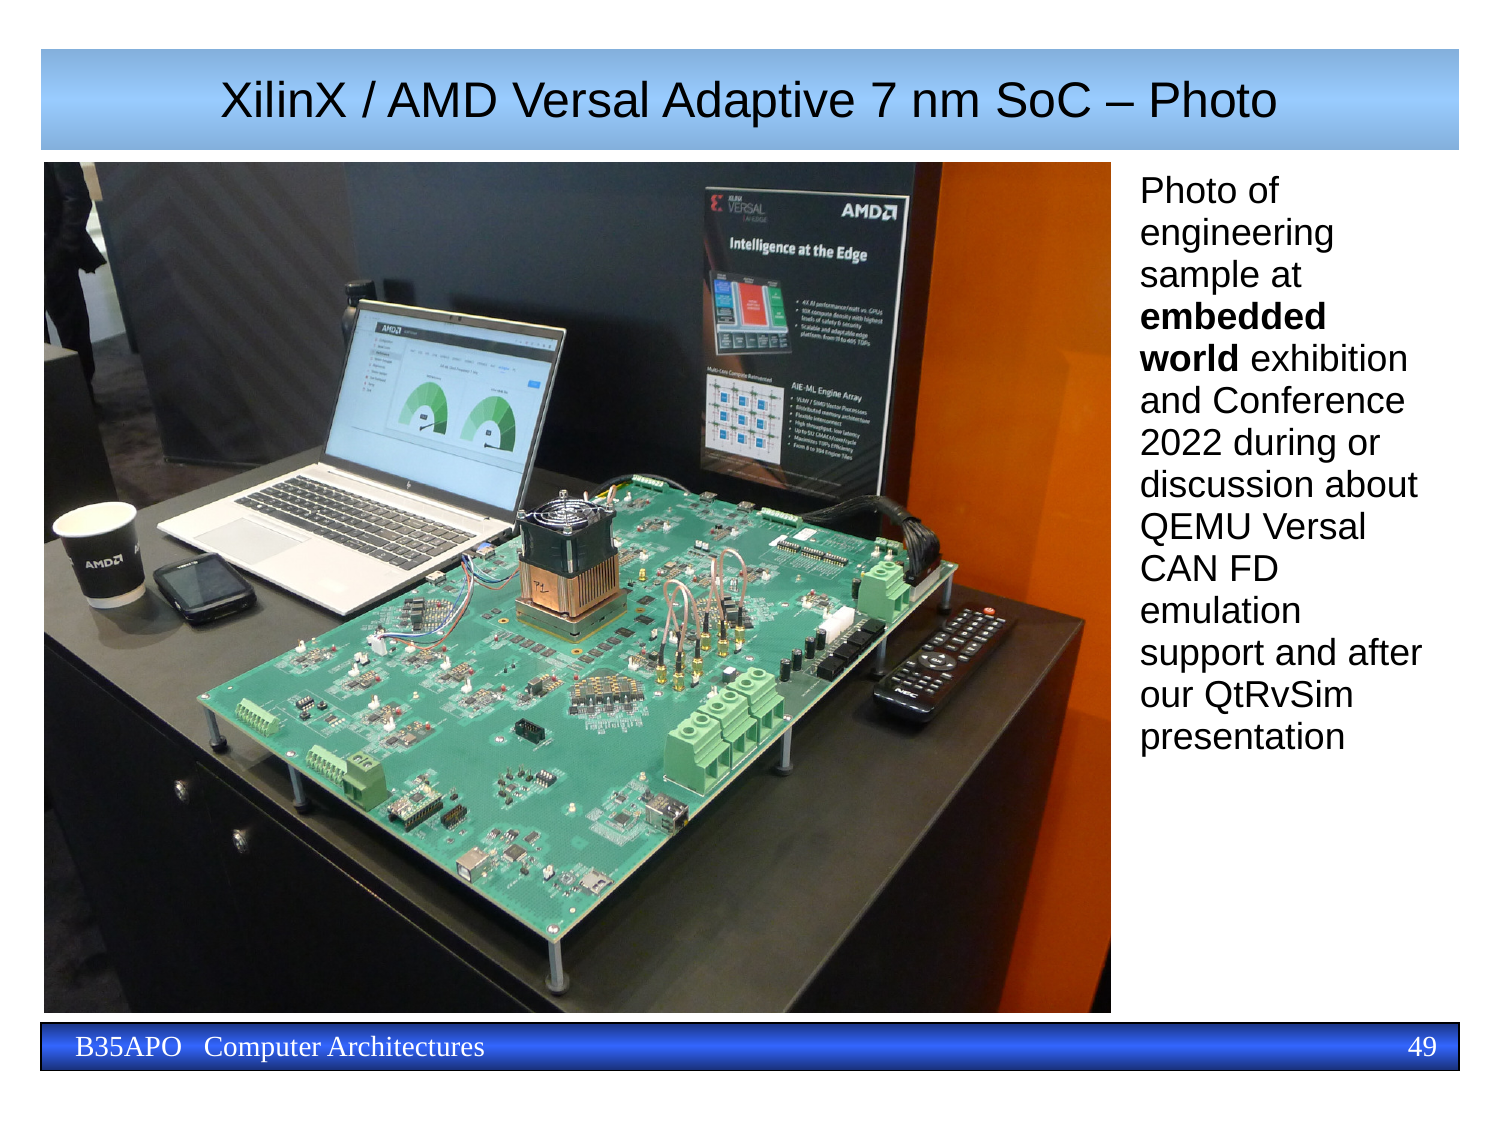

# XilinX / AMD Versal Adaptive 7 nm SoC – Photo
Photo of engineering sample at embedded world exhibition and Conference 2022 during or discussion about QEMU Versal CAN FD emulation support and after our QtRvSim presentation
B35APO Computer Architectures
49